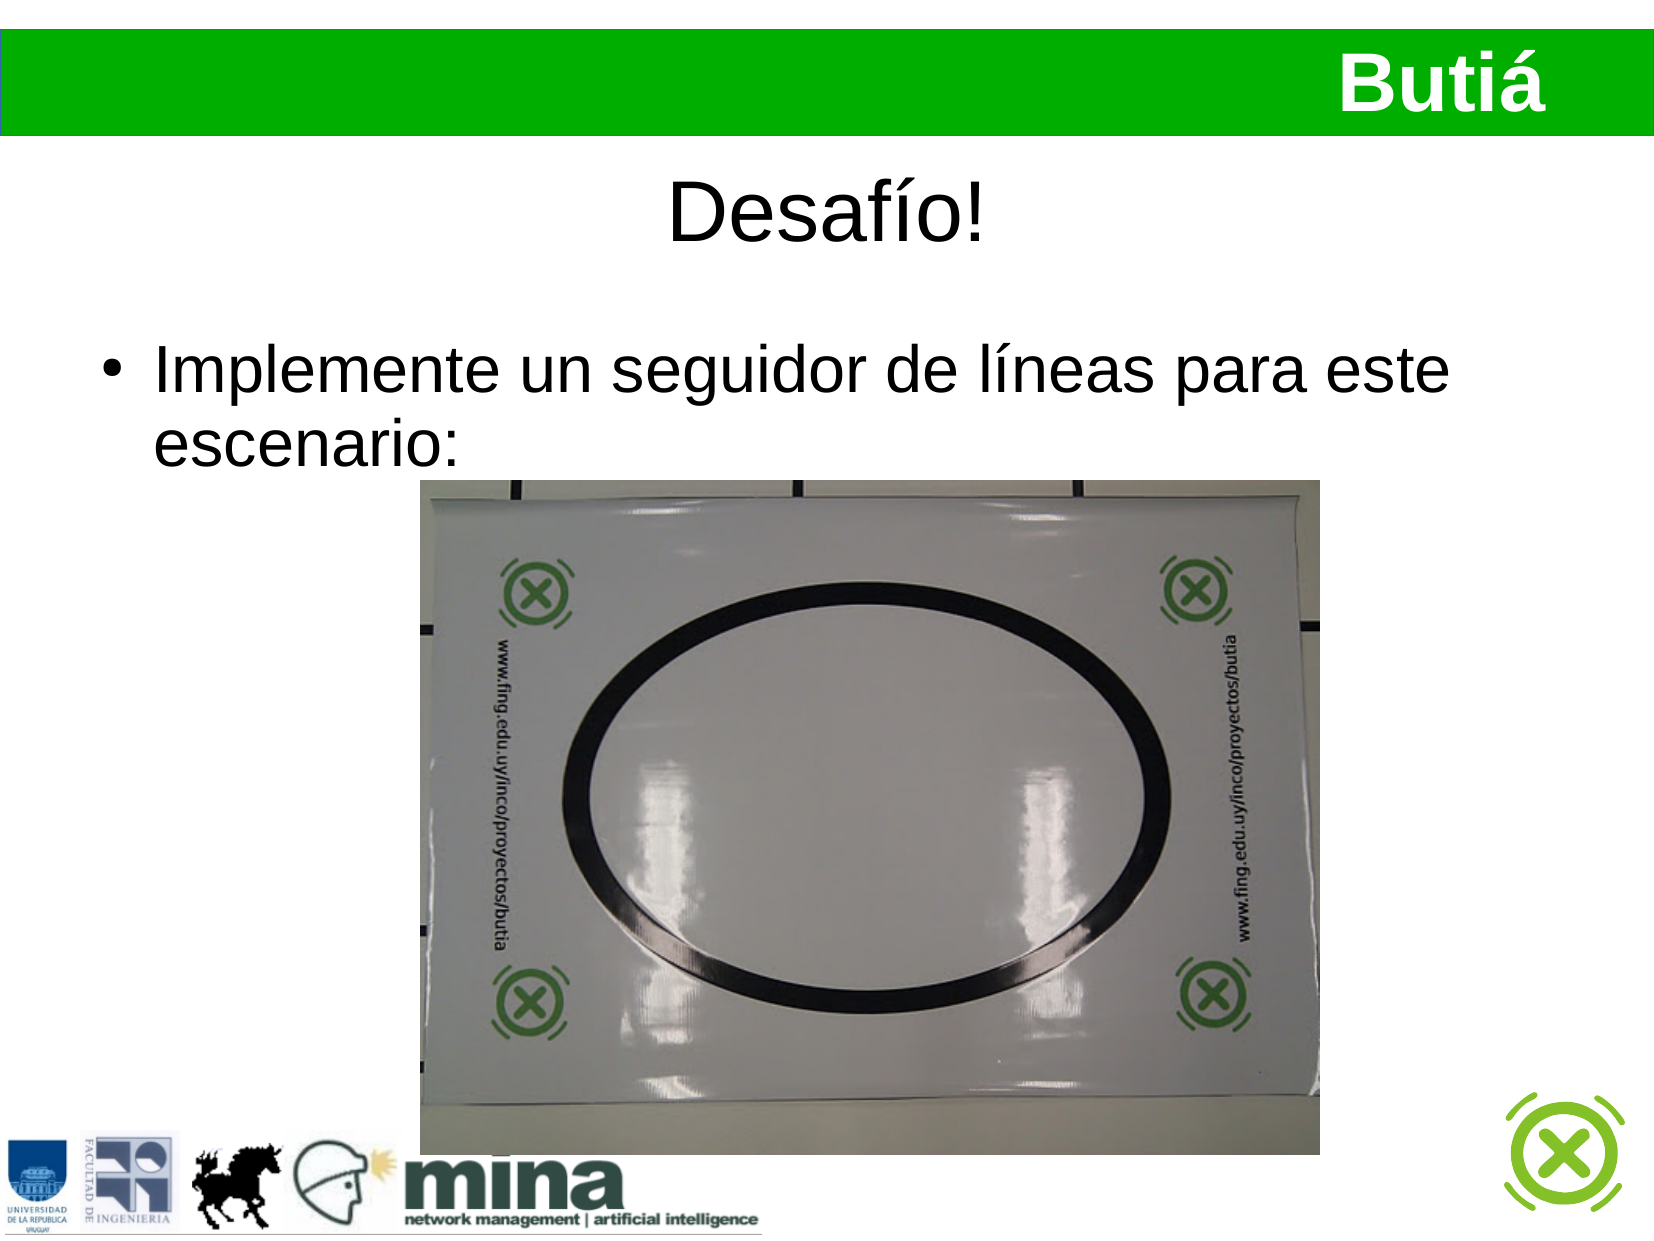

# Desafío!
Implemente un seguidor de líneas para este escenario: